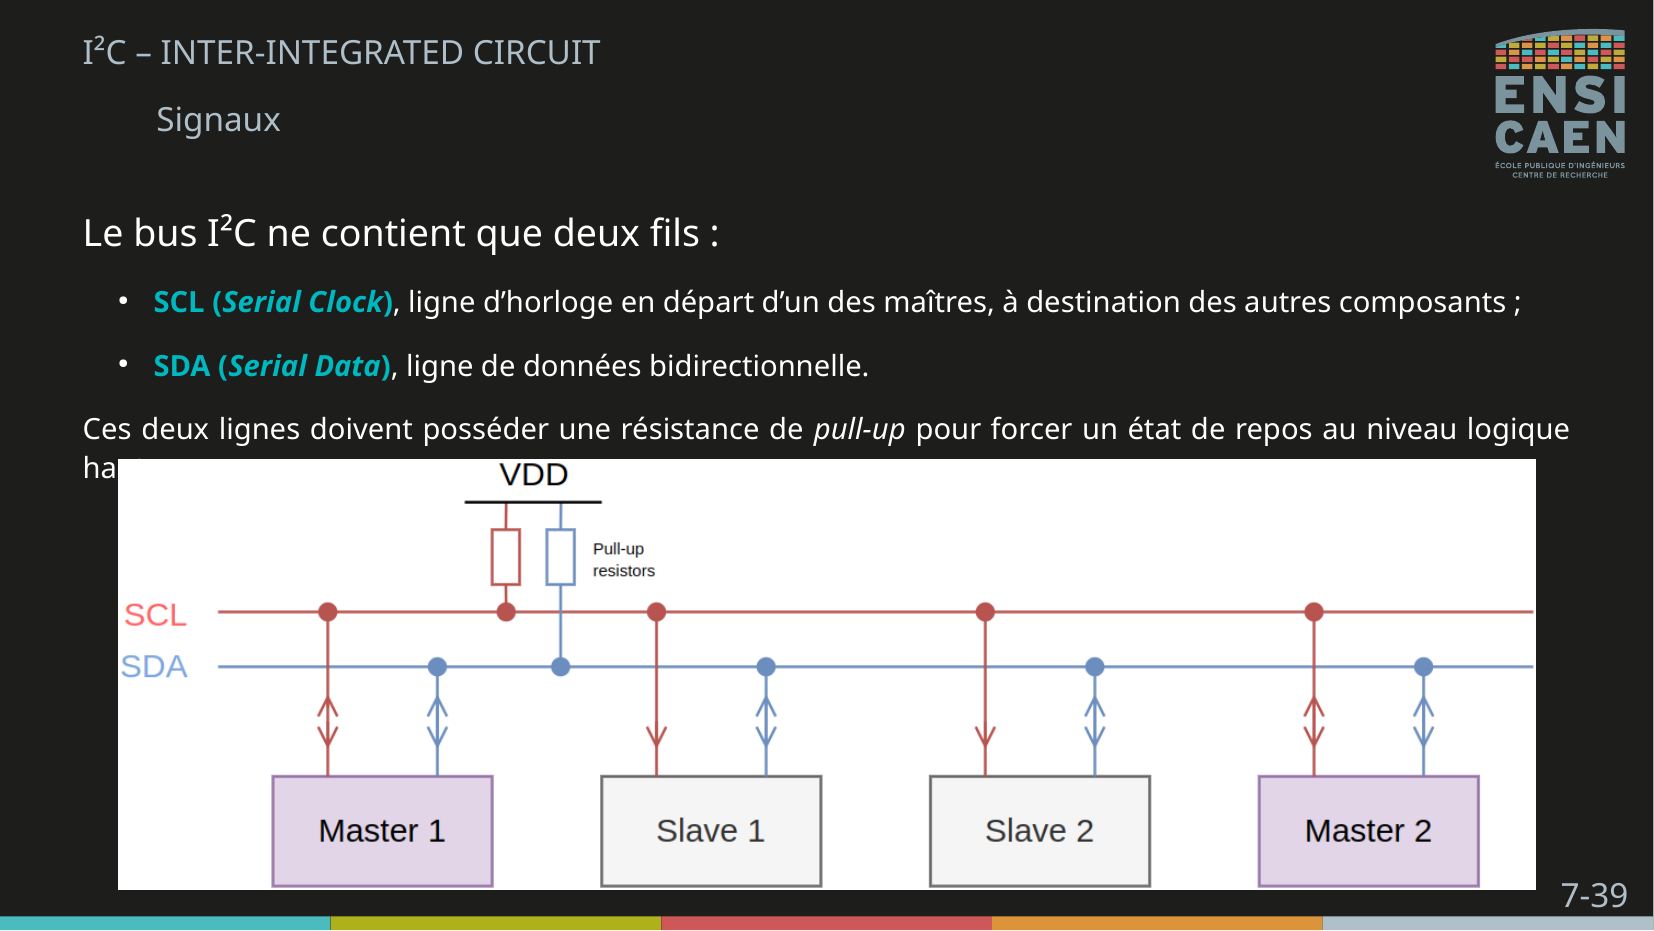

# I²C – INTER-INTEGRATED CIRCUIT Signaux
Le bus I²C ne contient que deux fils :
SCL (Serial Clock), ligne d’horloge en départ d’un des maîtres, à destination des autres composants ;
SDA (Serial Data), ligne de données bidirectionnelle.
Ces deux lignes doivent posséder une résistance de pull-up pour forcer un état de repos au niveau logique haut.